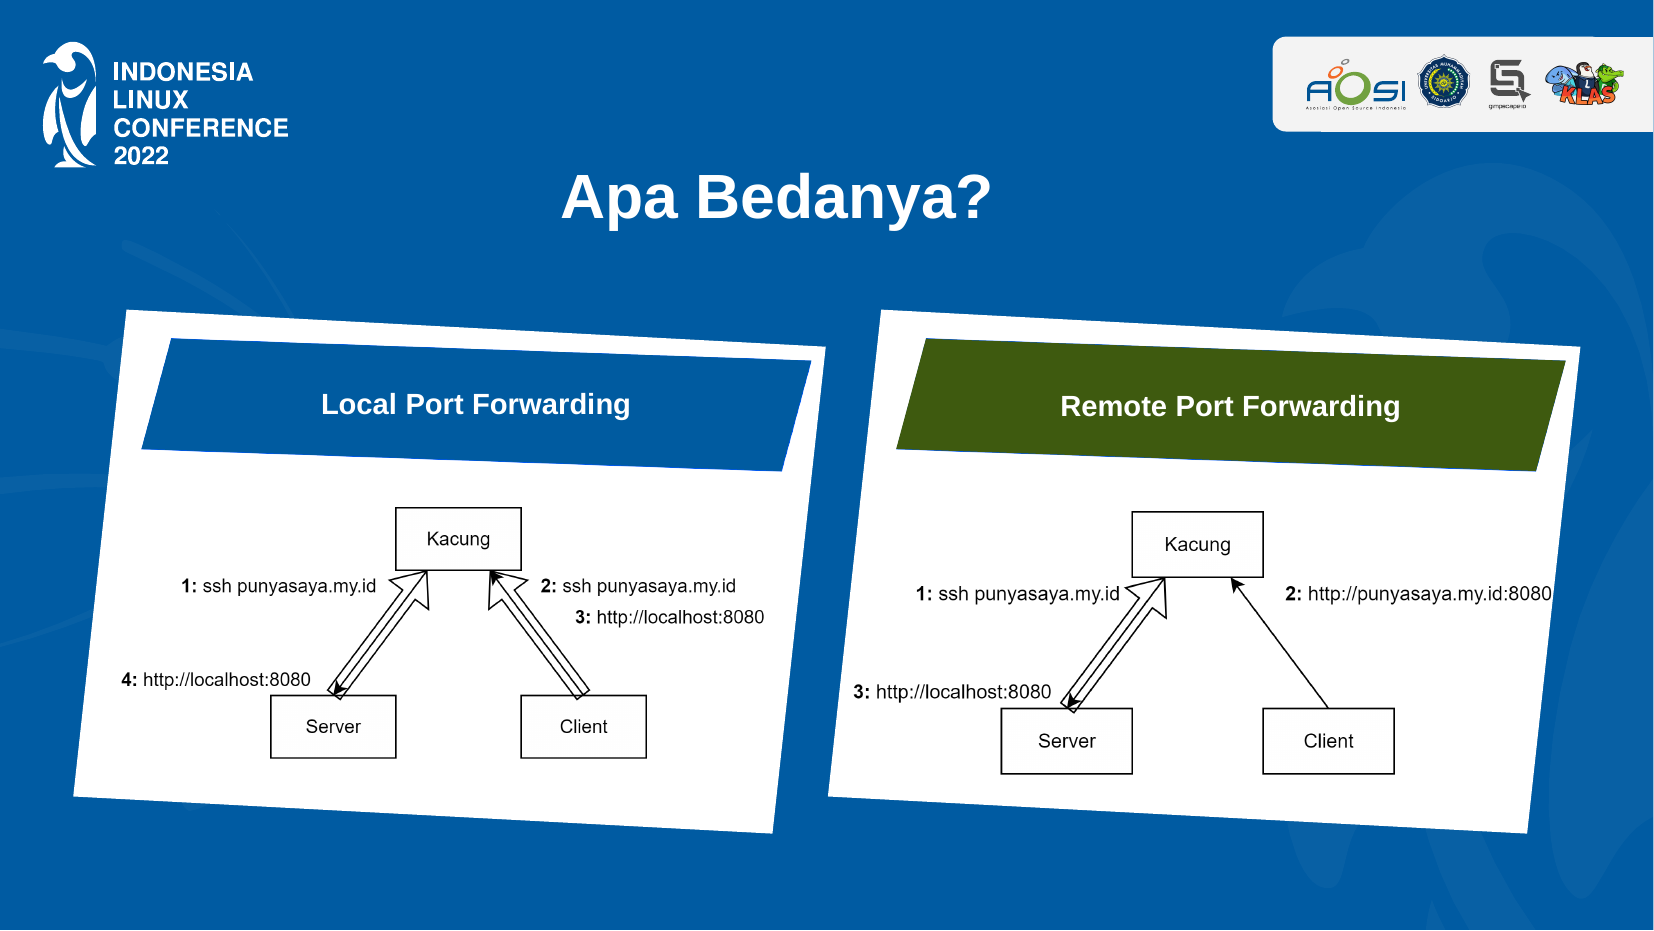

Apa Bedanya?
Local Port Forwarding
Remote Port Forwarding